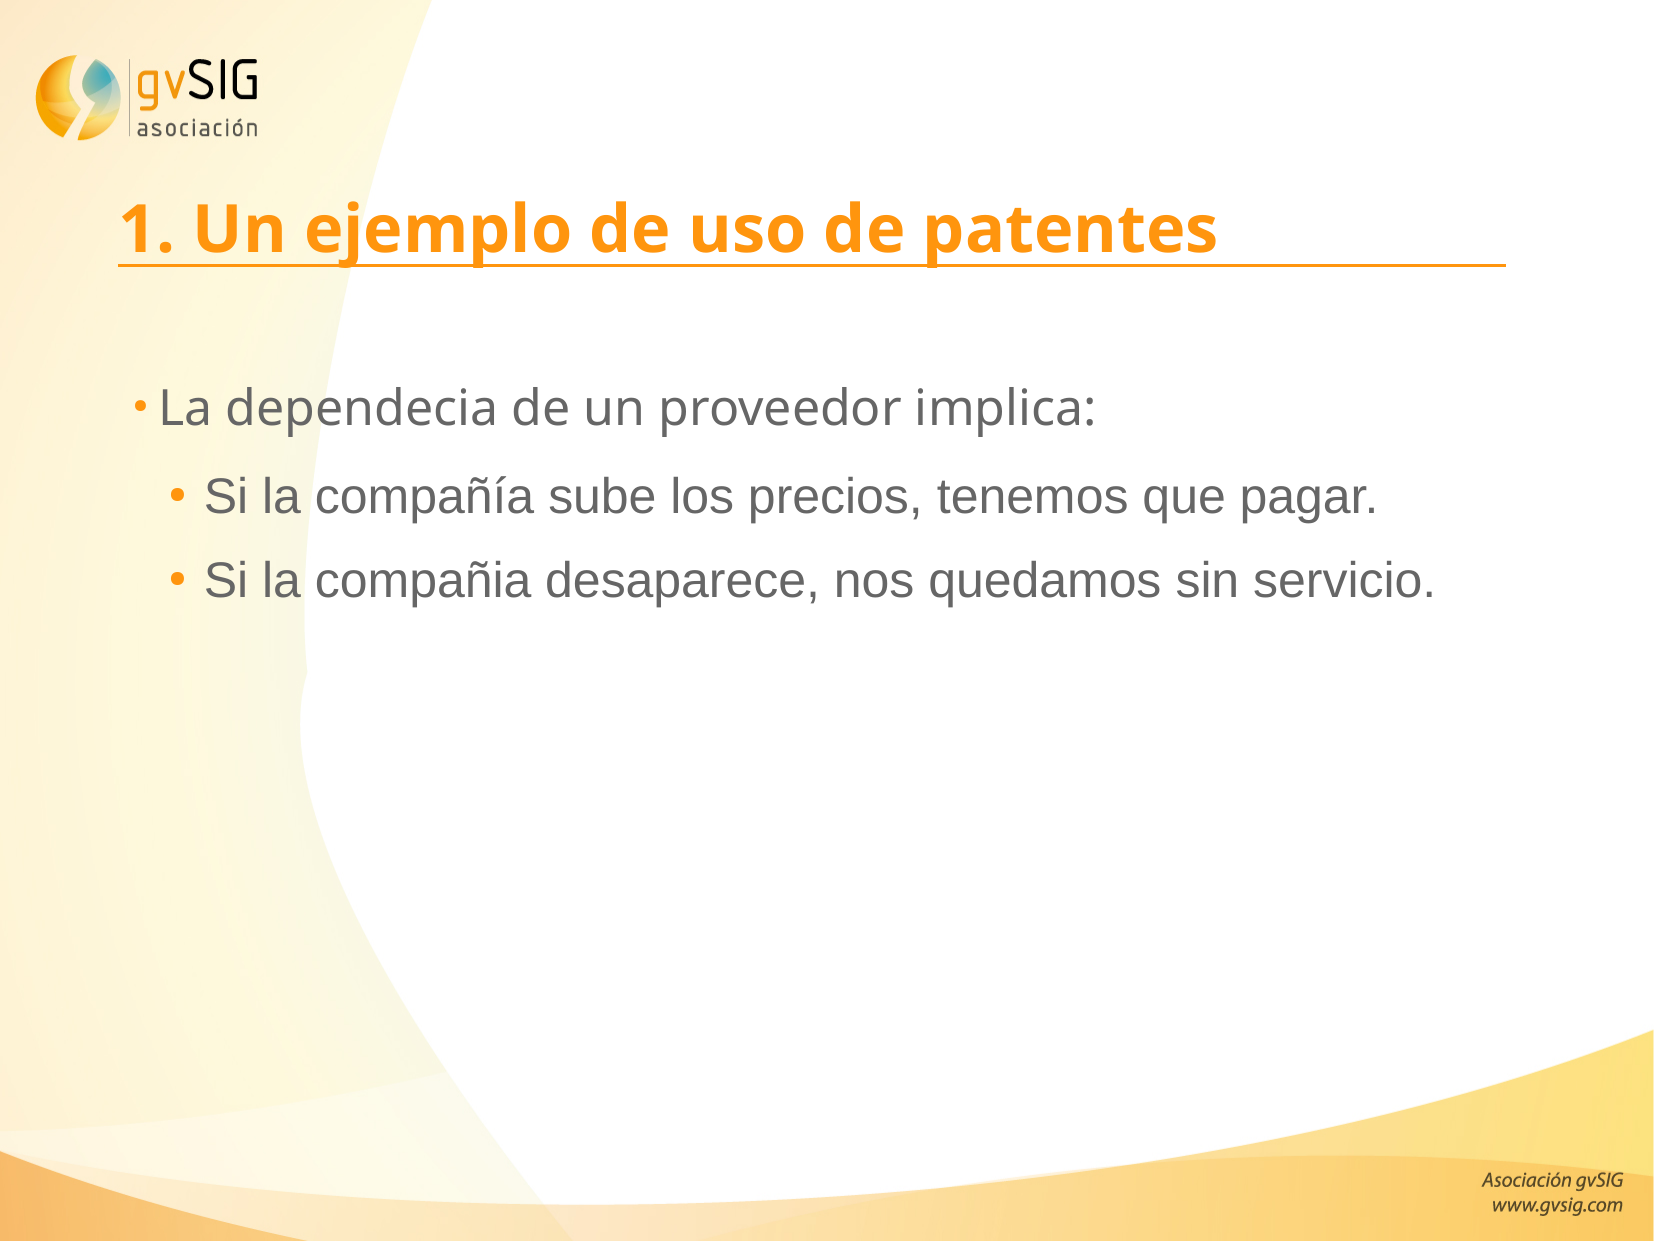

# 1. Un ejemplo de uso de patentes
 La dependecia de un proveedor implica:
Si la compañía sube los precios, tenemos que pagar.
Si la compañia desaparece, nos quedamos sin servicio.